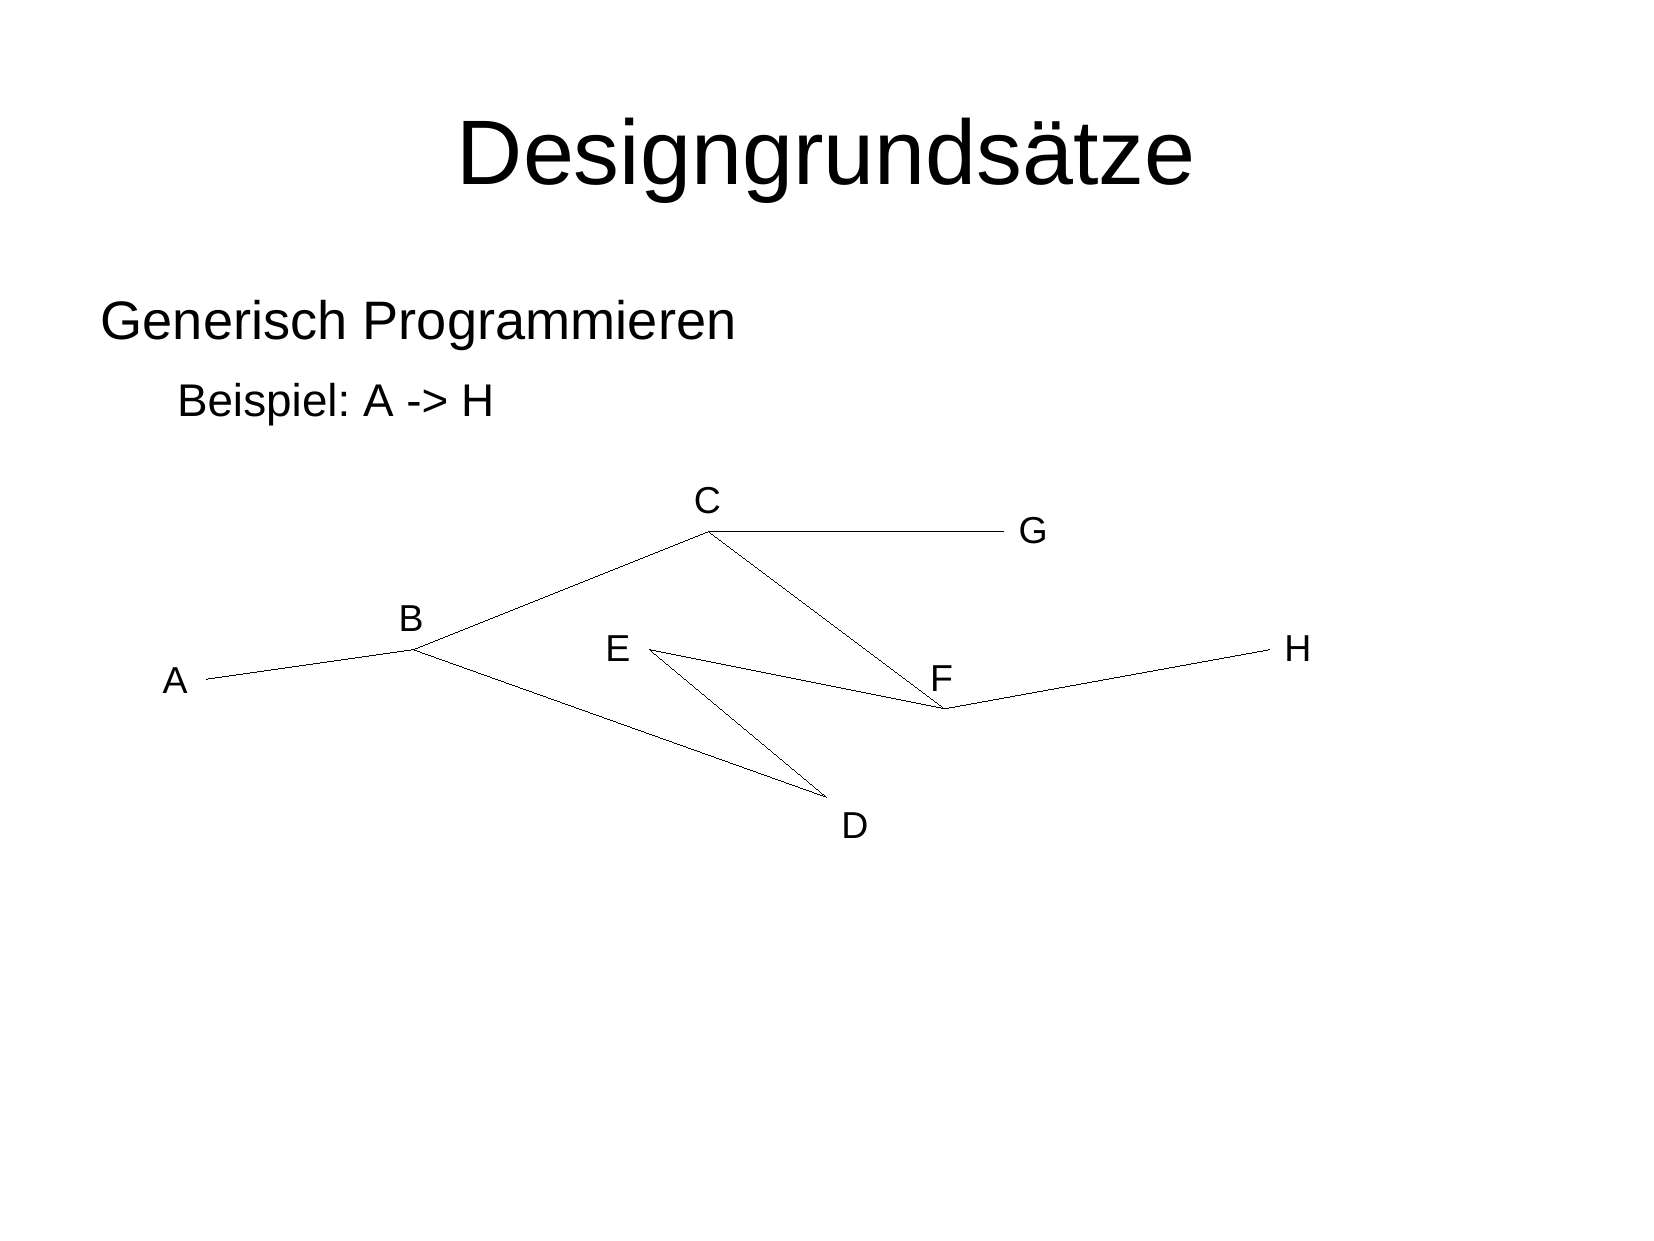

# Designgrundsätze
Generisch Programmieren
Beispiel: A -> H
C
G
B
E
H
F
A
D